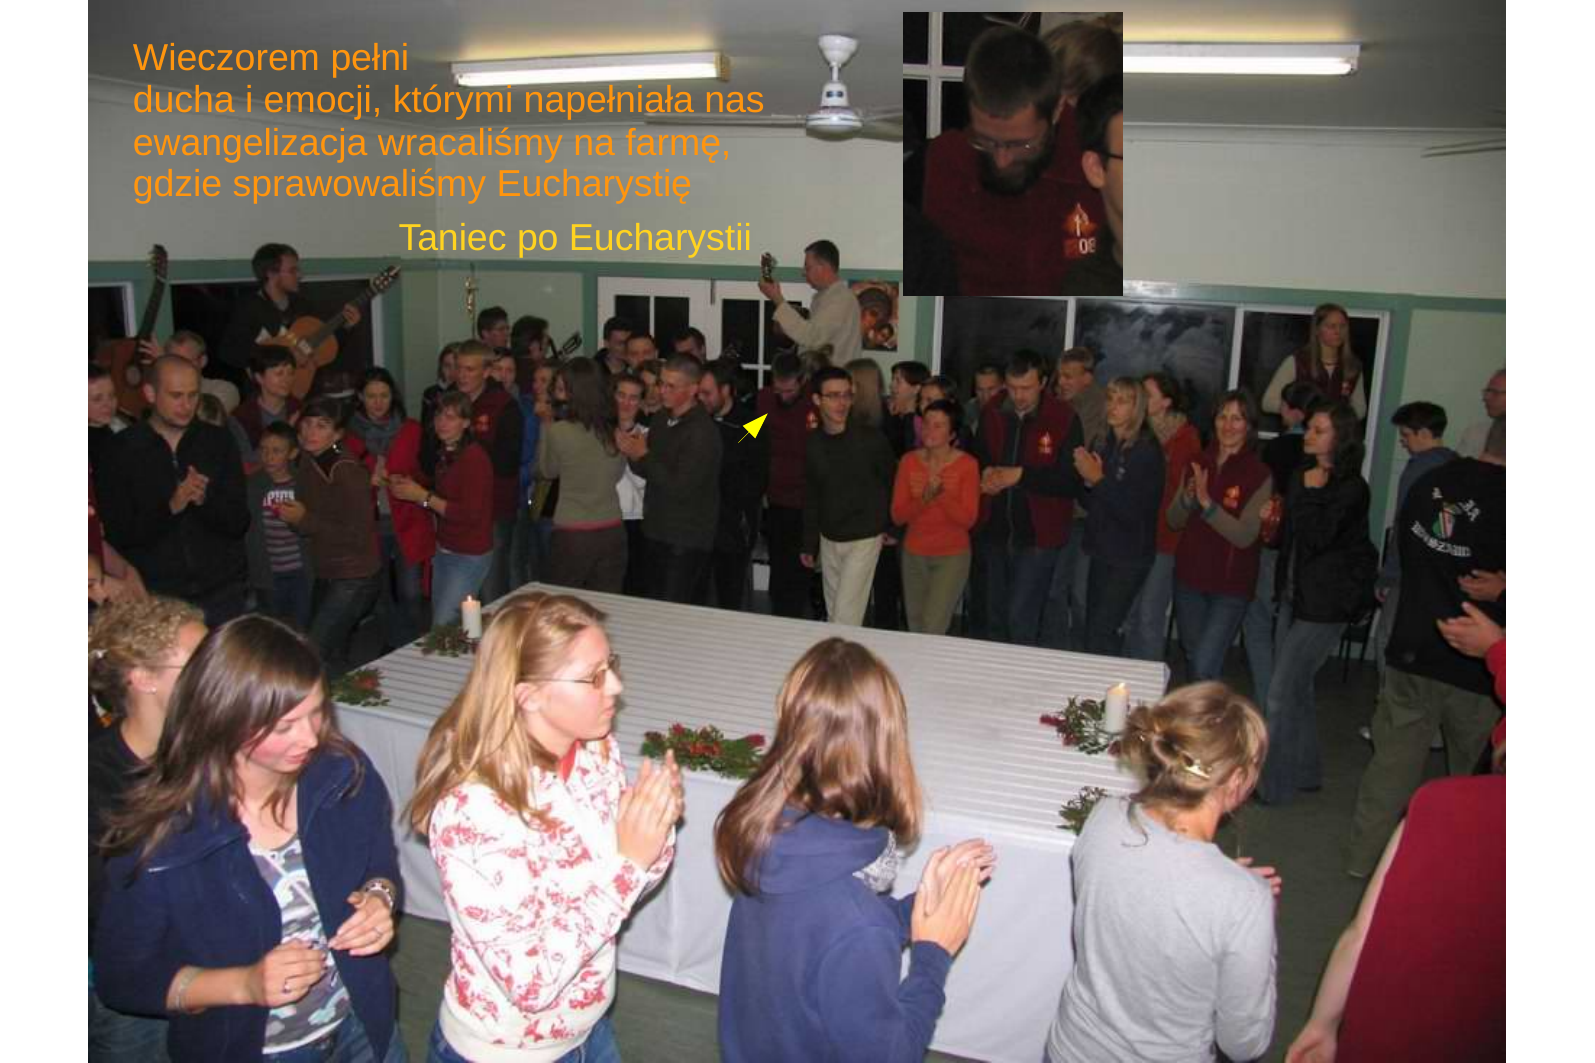

Wieczorem pełni
ducha i emocji, którymi napełniała nas
ewangelizacja wracaliśmy na farmę,
gdzie sprawowaliśmy Eucharystię
Taniec po Eucharystii